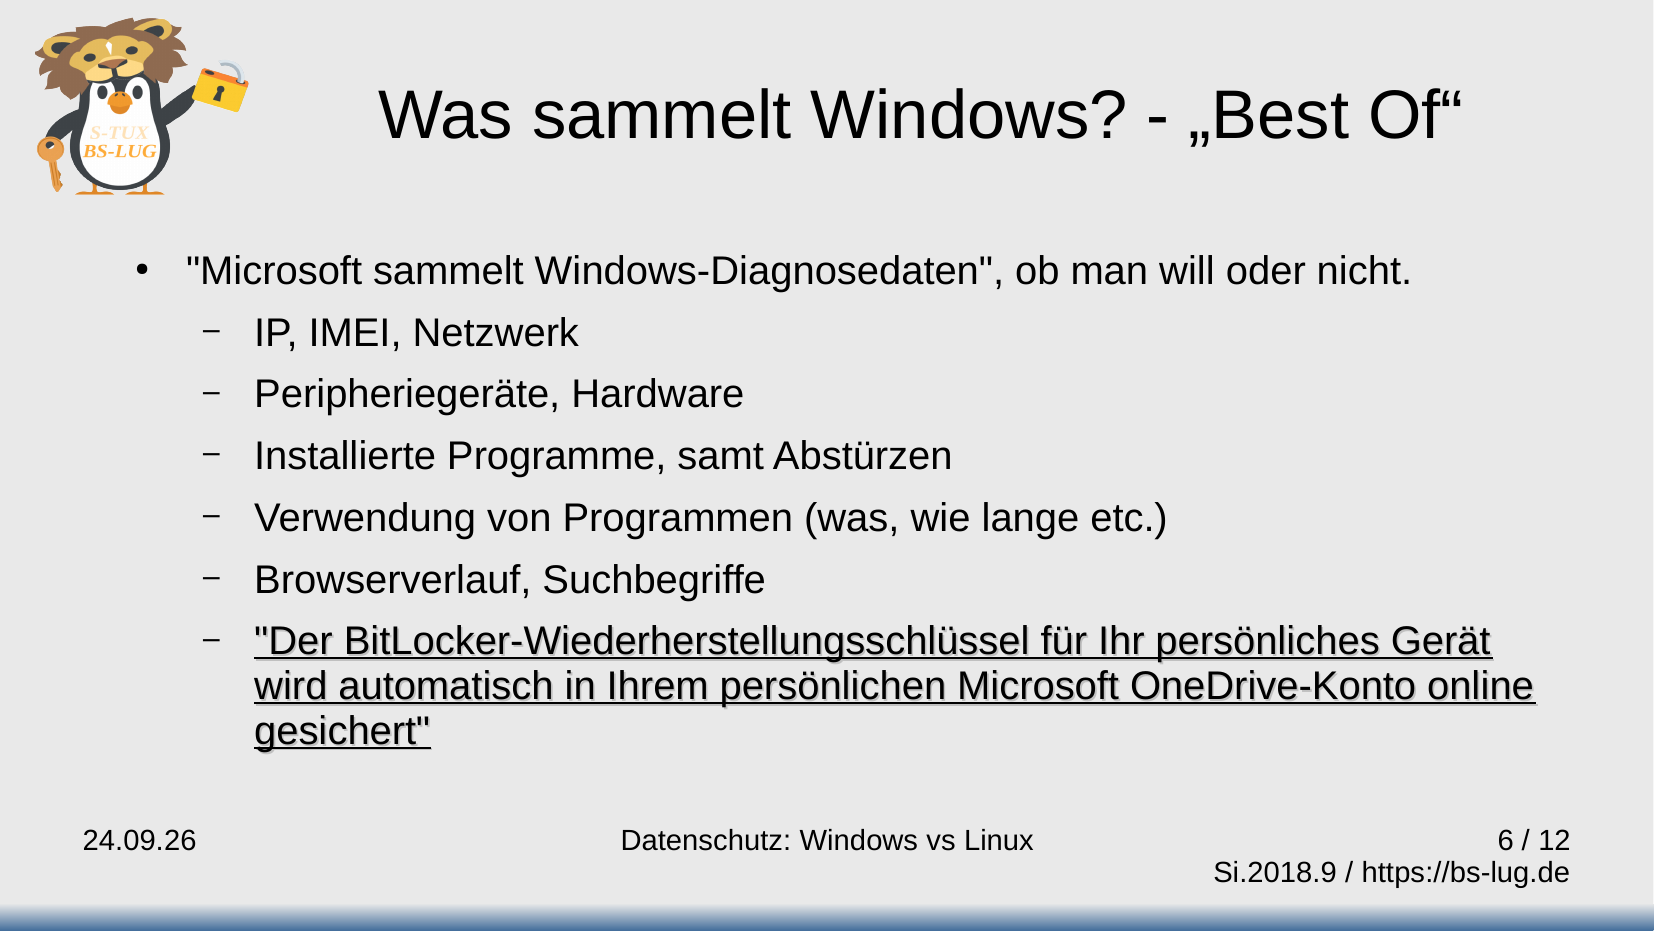

# Was sammelt Windows? - „Best Of“
"Microsoft sammelt Windows-Diagnosedaten", ob man will oder nicht.
IP, IMEI, Netzwerk
Peripheriegeräte, Hardware
Installierte Programme, samt Abstürzen
Verwendung von Programmen (was, wie lange etc.)
Browserverlauf, Suchbegriffe
"Der BitLocker-Wiederherstellungsschlüssel für Ihr persönliches Gerät wird automatisch in Ihrem persönlichen Microsoft OneDrive-Konto online gesichert"
26.09.2018
Datenschutz: Windows vs Linux
6